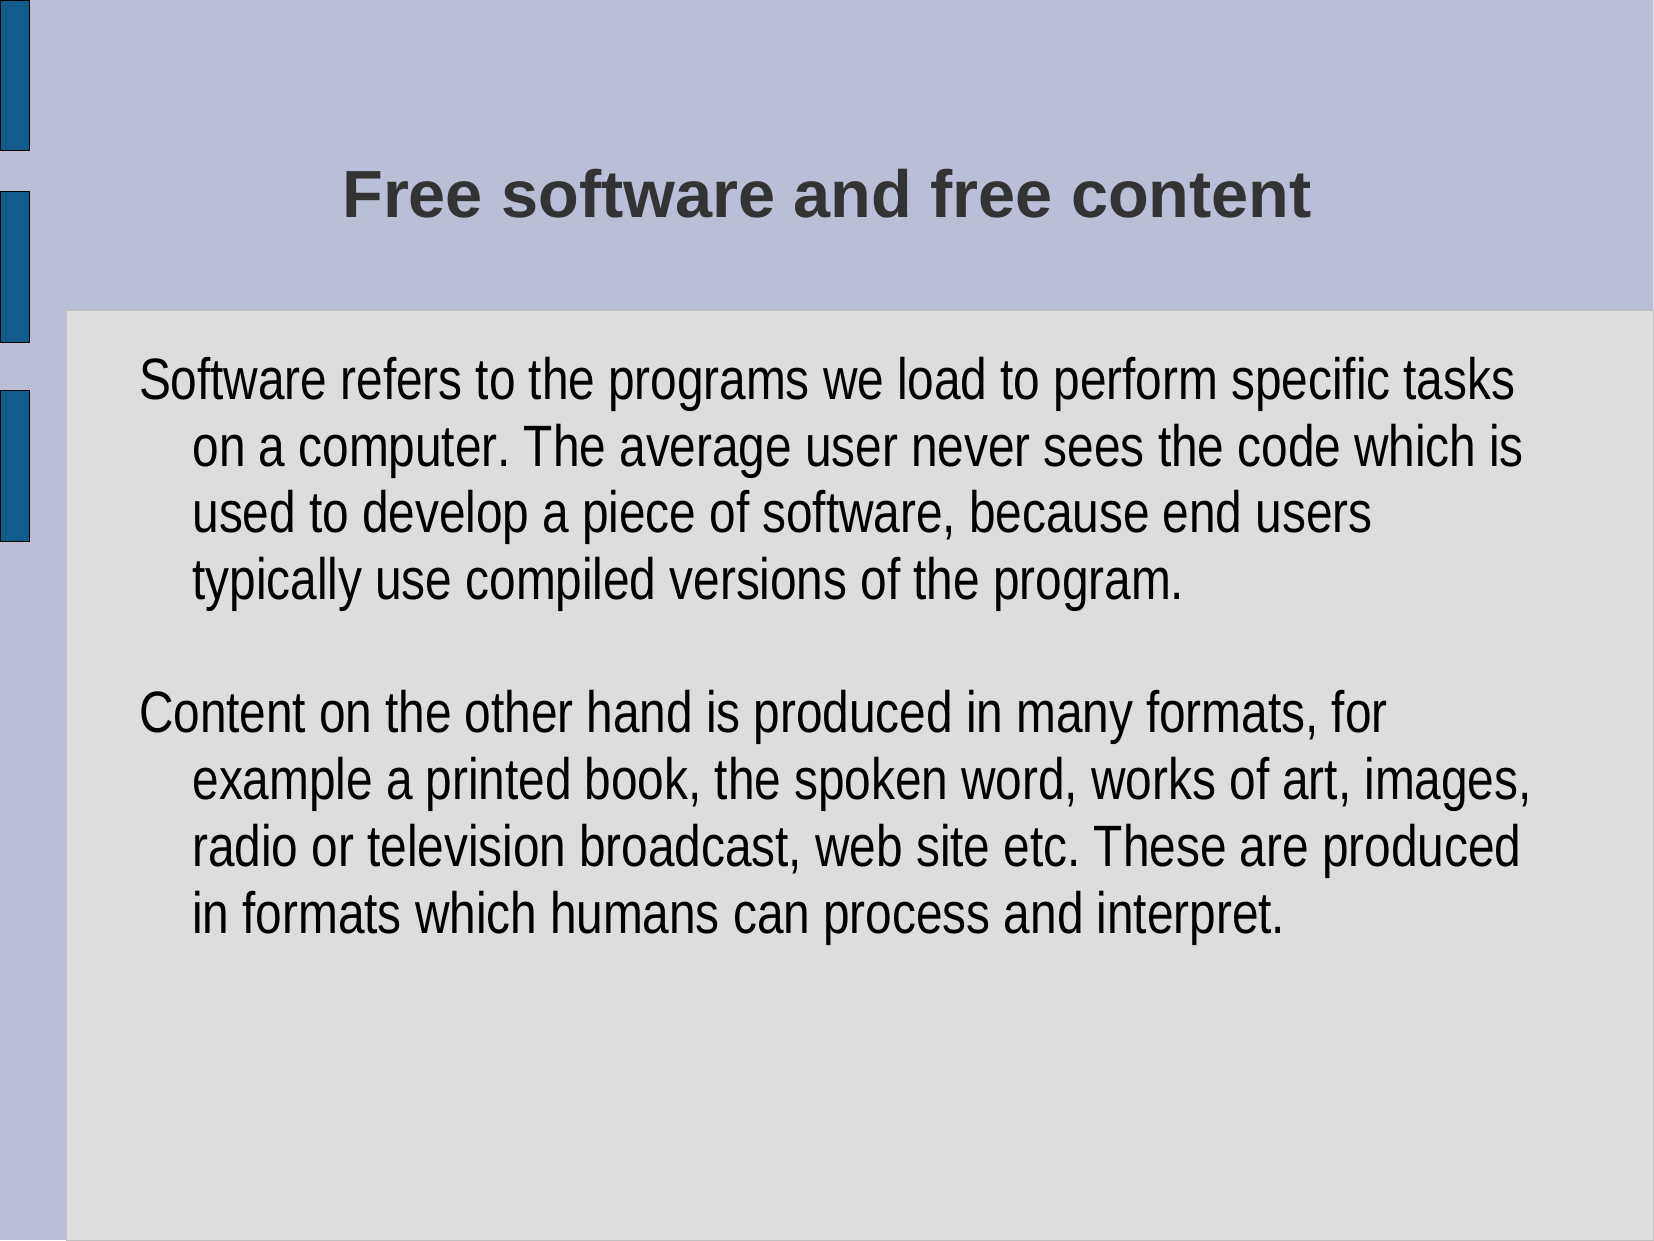

# Free software and free content
Software refers to the programs we load to perform specific tasks on a computer. The average user never sees the code which is used to develop a piece of software, because end users typically use compiled versions of the program.
Content on the other hand is produced in many formats, for example a printed book, the spoken word, works of art, images, radio or television broadcast, web site etc. These are produced in formats which humans can process and interpret.